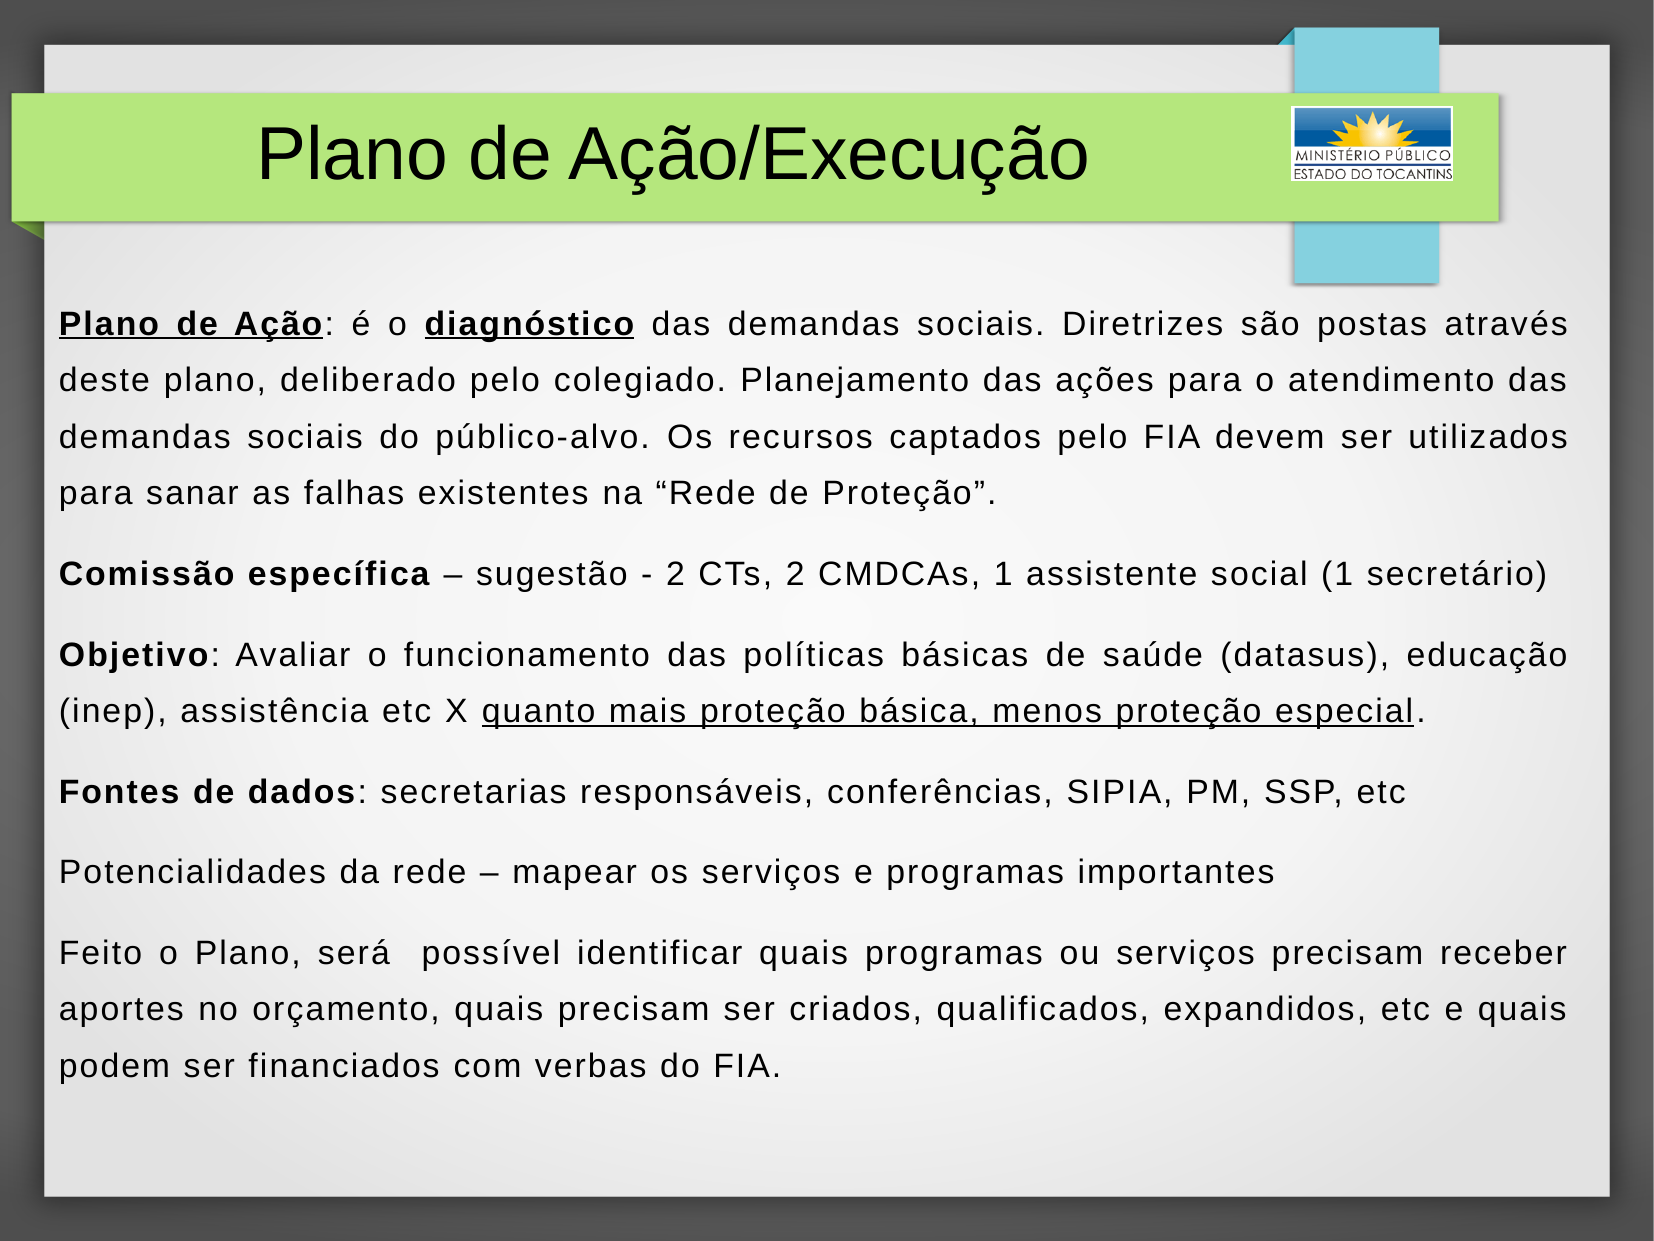

# Plano de Ação/Execução
Plano de Ação: é o diagnóstico das demandas sociais. Diretrizes são postas através deste plano, deliberado pelo colegiado. Planejamento das ações para o atendimento das demandas sociais do público-alvo. Os recursos captados pelo FIA devem ser utilizados para sanar as falhas existentes na “Rede de Proteção”.
Comissão específica – sugestão - 2 CTs, 2 CMDCAs, 1 assistente social (1 secretário)
Objetivo: Avaliar o funcionamento das políticas básicas de saúde (datasus), educação (inep), assistência etc X quanto mais proteção básica, menos proteção especial.
Fontes de dados: secretarias responsáveis, conferências, SIPIA, PM, SSP, etc
Potencialidades da rede – mapear os serviços e programas importantes
Feito o Plano, será possível identificar quais programas ou serviços precisam receber aportes no orçamento, quais precisam ser criados, qualificados, expandidos, etc e quais podem ser financiados com verbas do FIA.